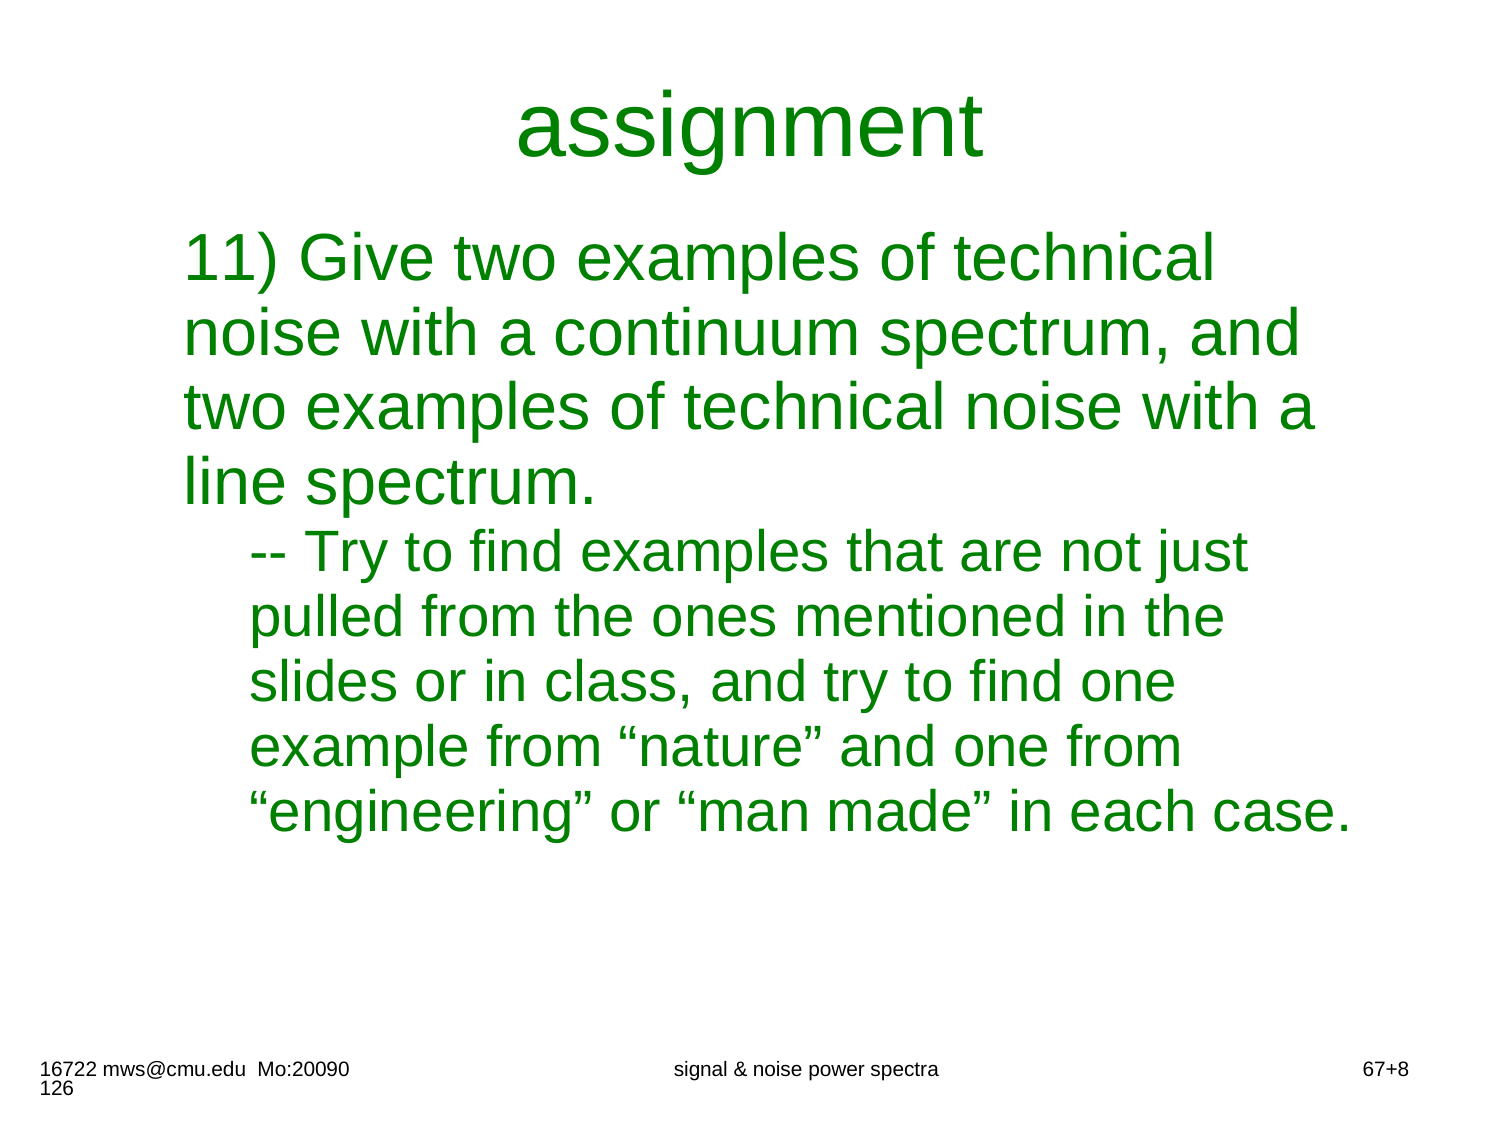

# assignment
11) Give two examples of technical noise with a continuum spectrum, and two examples of technical noise with a line spectrum.
-- Try to find examples that are not just pulled from the ones mentioned in the slides or in class, and try to find one example from “nature” and one from “engineering” or “man made” in each case.
16722 mws@cmu.edu Mo:20090126
signal & noise power spectra
8